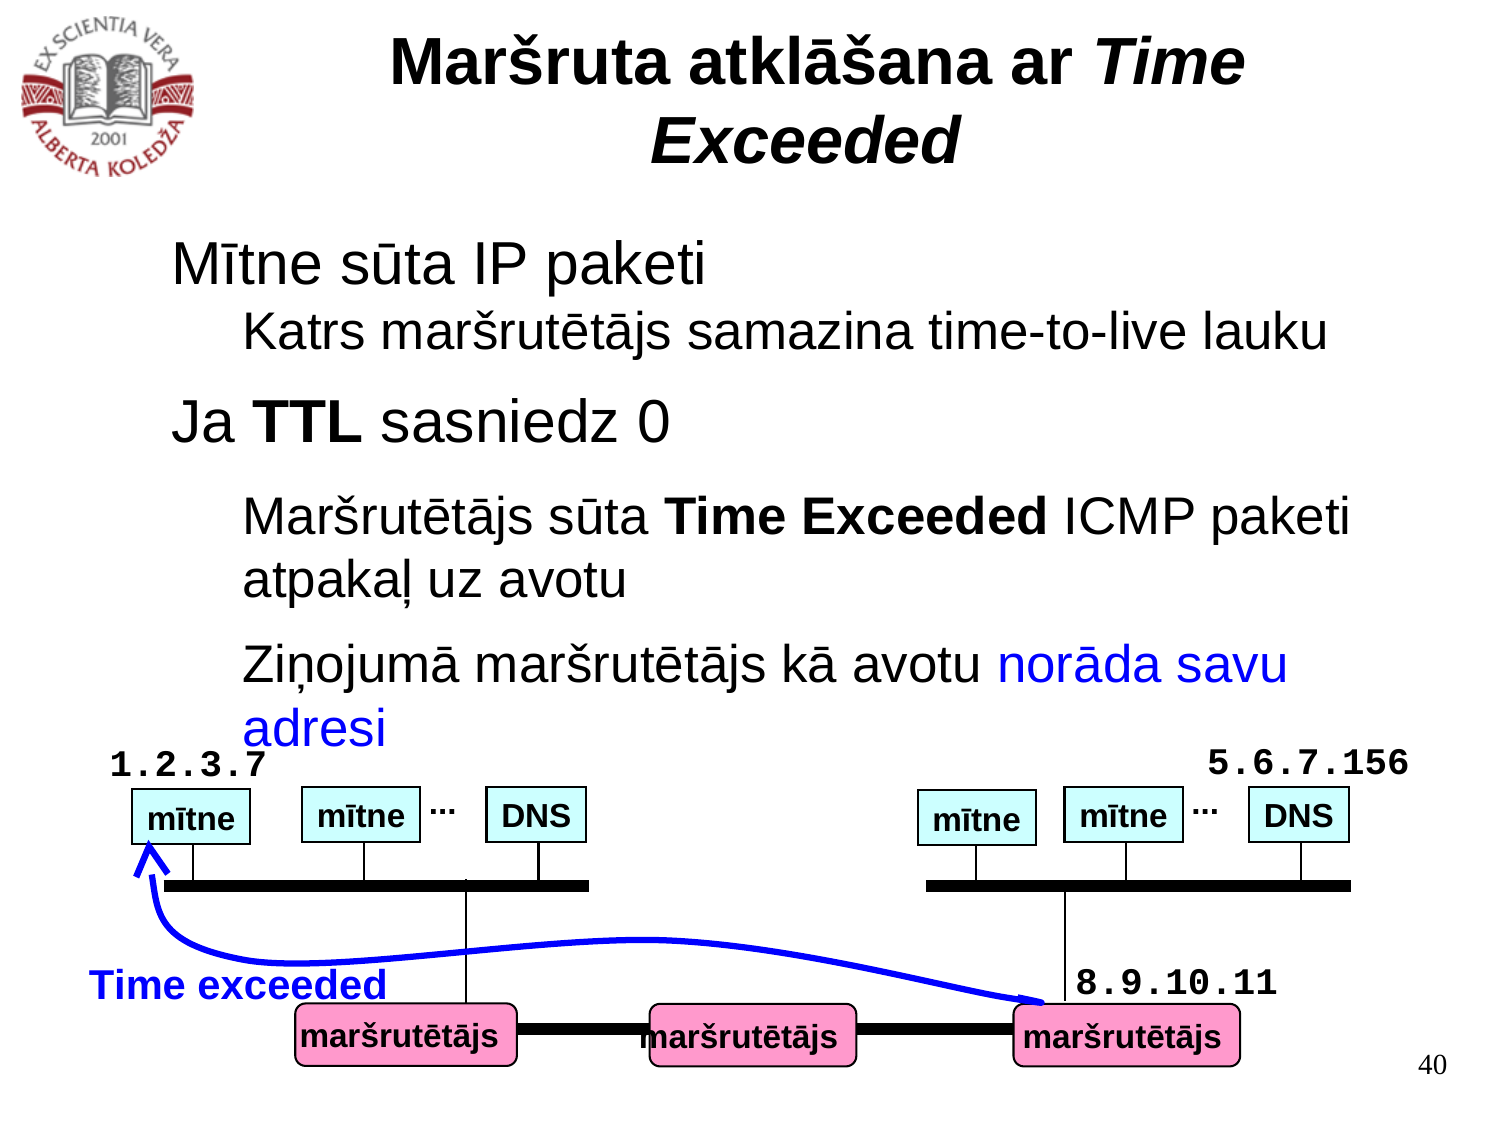

# Maršruta atklāšana ar Time Exceeded
Mītne sūta IP paketi
Katrs maršrutētājs samazina time-to-live lauku
Ja TTL sasniedz 0
Maršrutētājs sūta Time Exceeded ICMP paketi atpakaļ uz avotu
Ziņojumā maršrutētājs kā avotu norāda savu adresi
5.6.7.156
1.2.3.7
...
...
mītne
DNS
mītne
DNS
mītne
mītne
8.9.10.11
maršrutētājs
maršrutētājs
maršrutētājs
Time exceeded